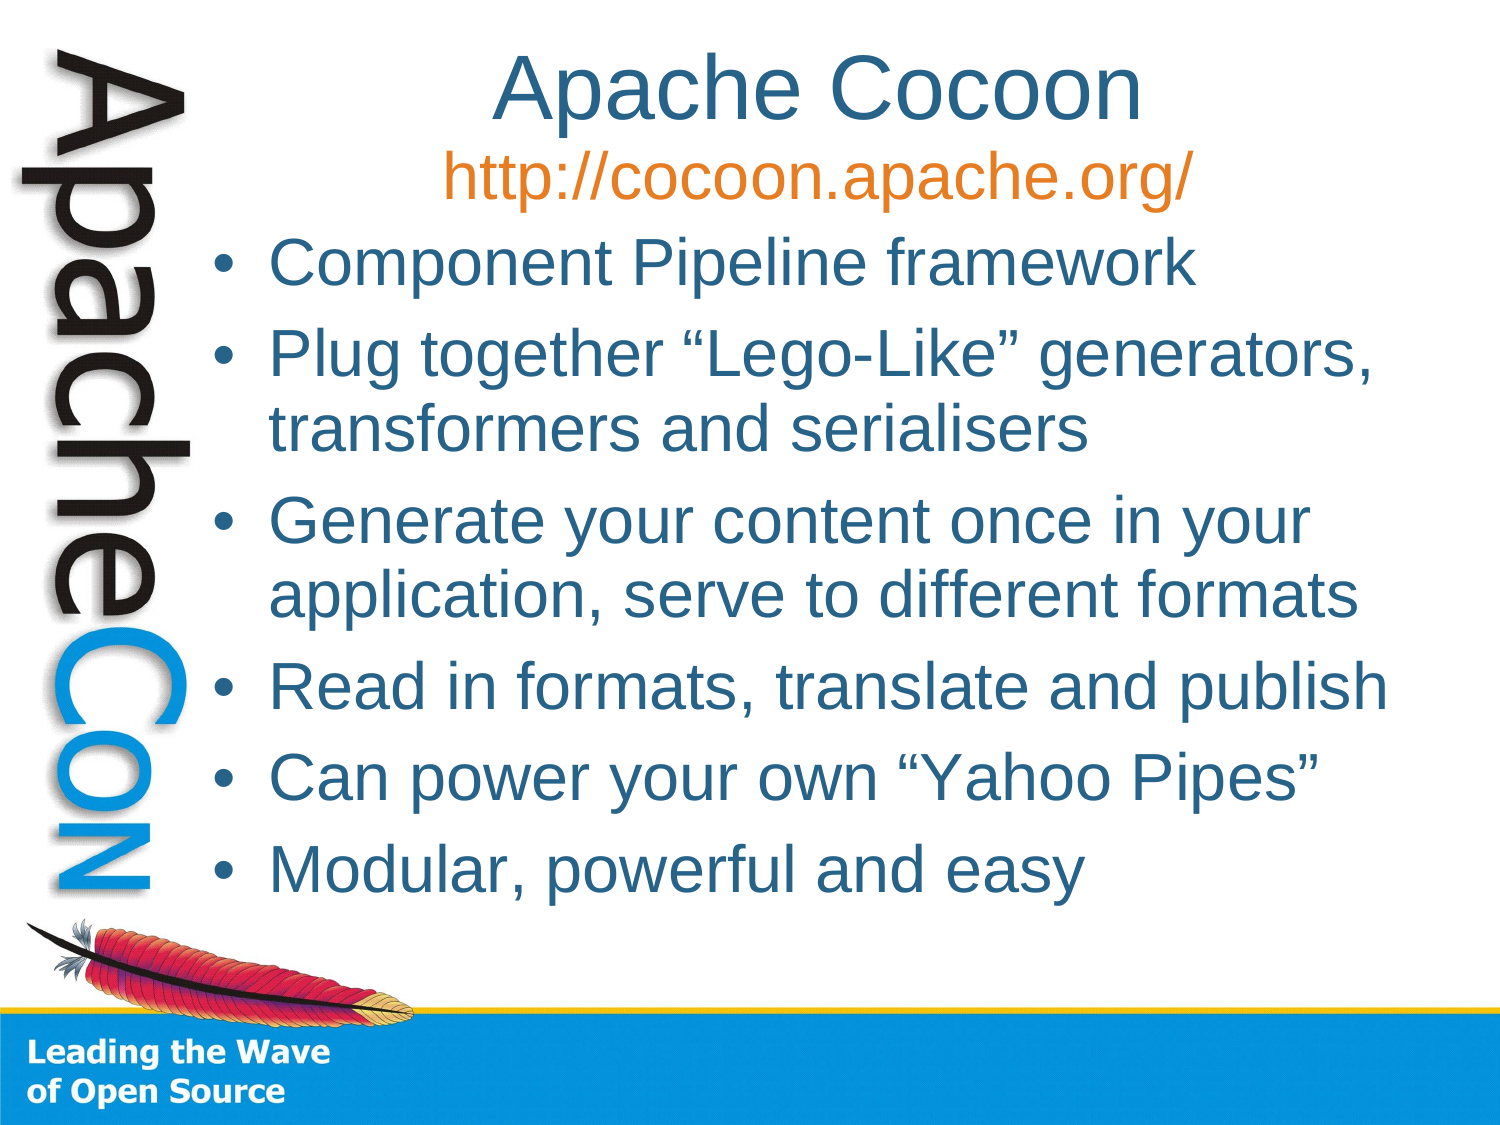

# Apache Cocoon http://cocoon.apache.org/
Component Pipeline framework
Plug together “Lego-Like” generators, transformers and serialisers
Generate your content once in your application, serve to different formats
Read in formats, translate and publish
Can power your own “Yahoo Pipes”
Modular, powerful and easy